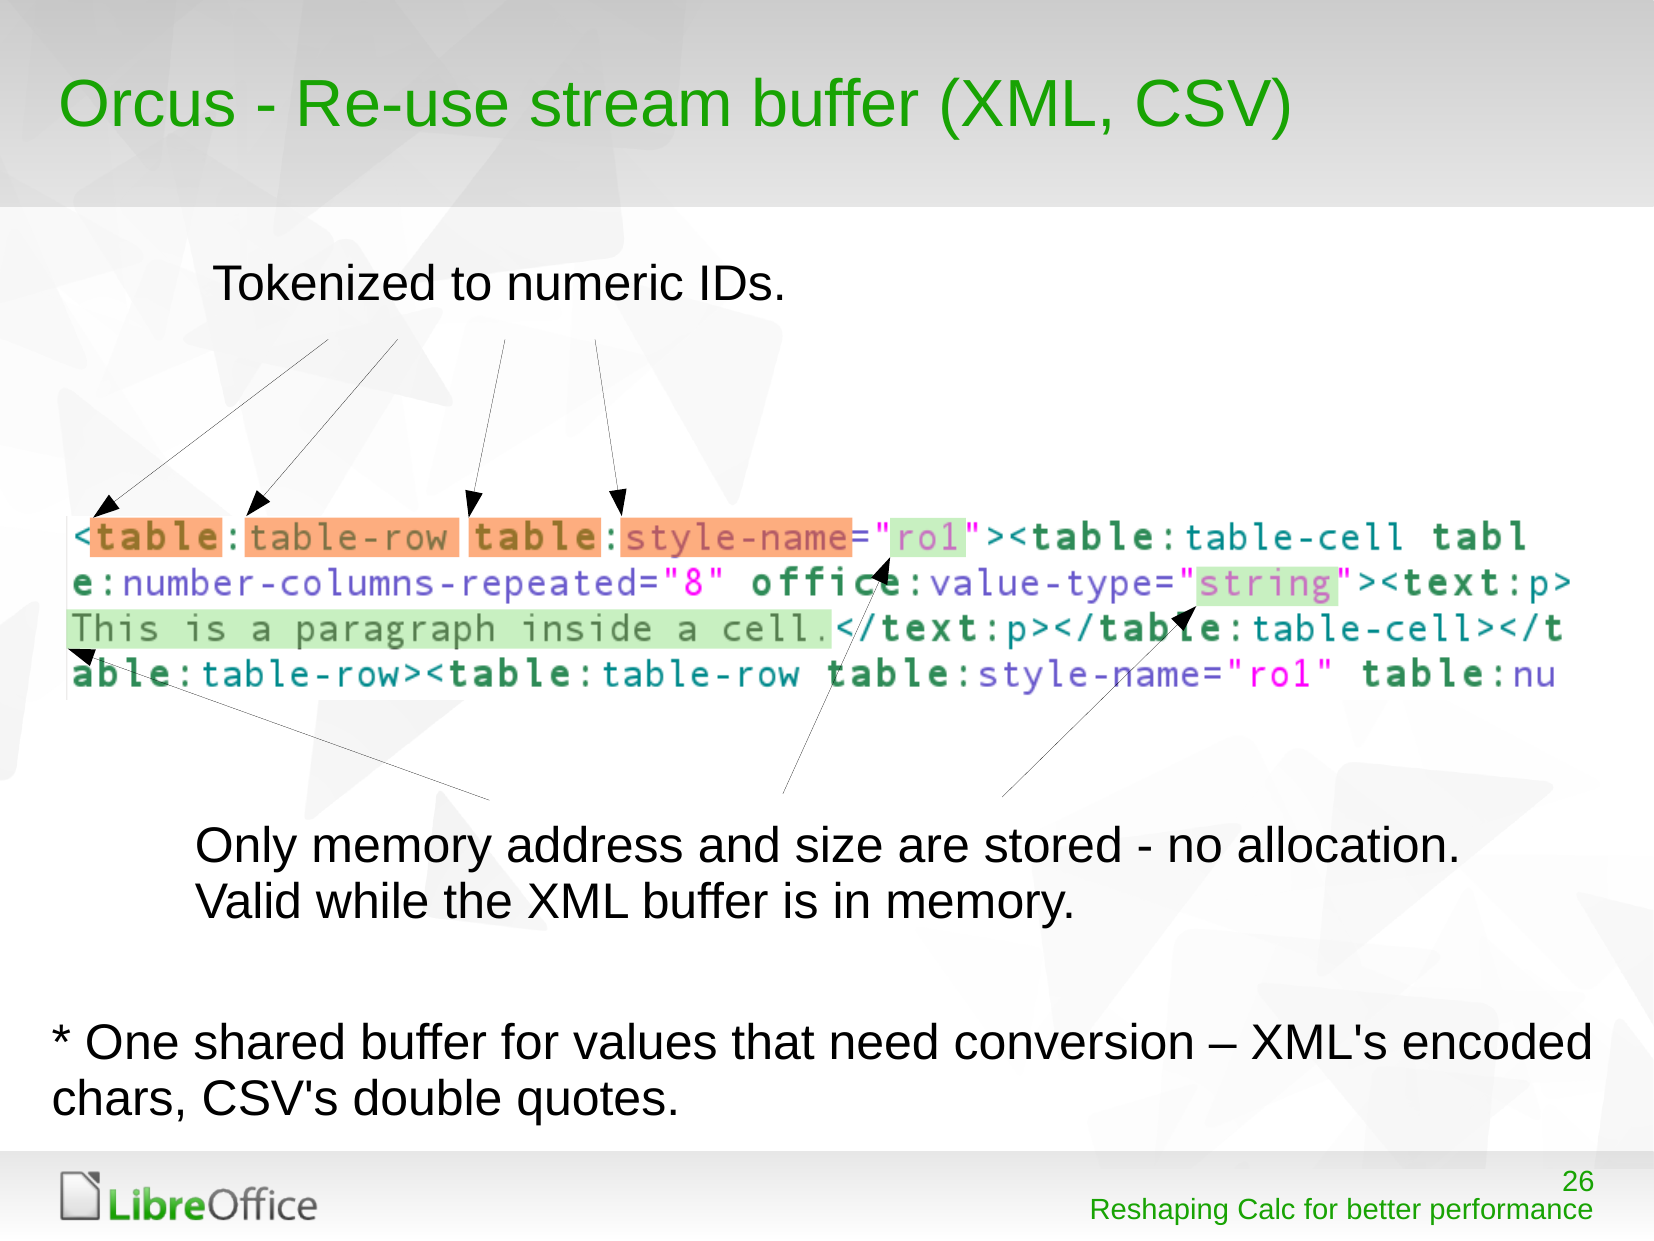

# Orcus - Re-use stream buffer (XML, CSV)
Tokenized to numeric IDs.
Only memory address and size are stored - no allocation.
Valid while the XML buffer is in memory.
* One shared buffer for values that need conversion – XML's encoded chars, CSV's double quotes.
26
Reshaping Calc for better performance